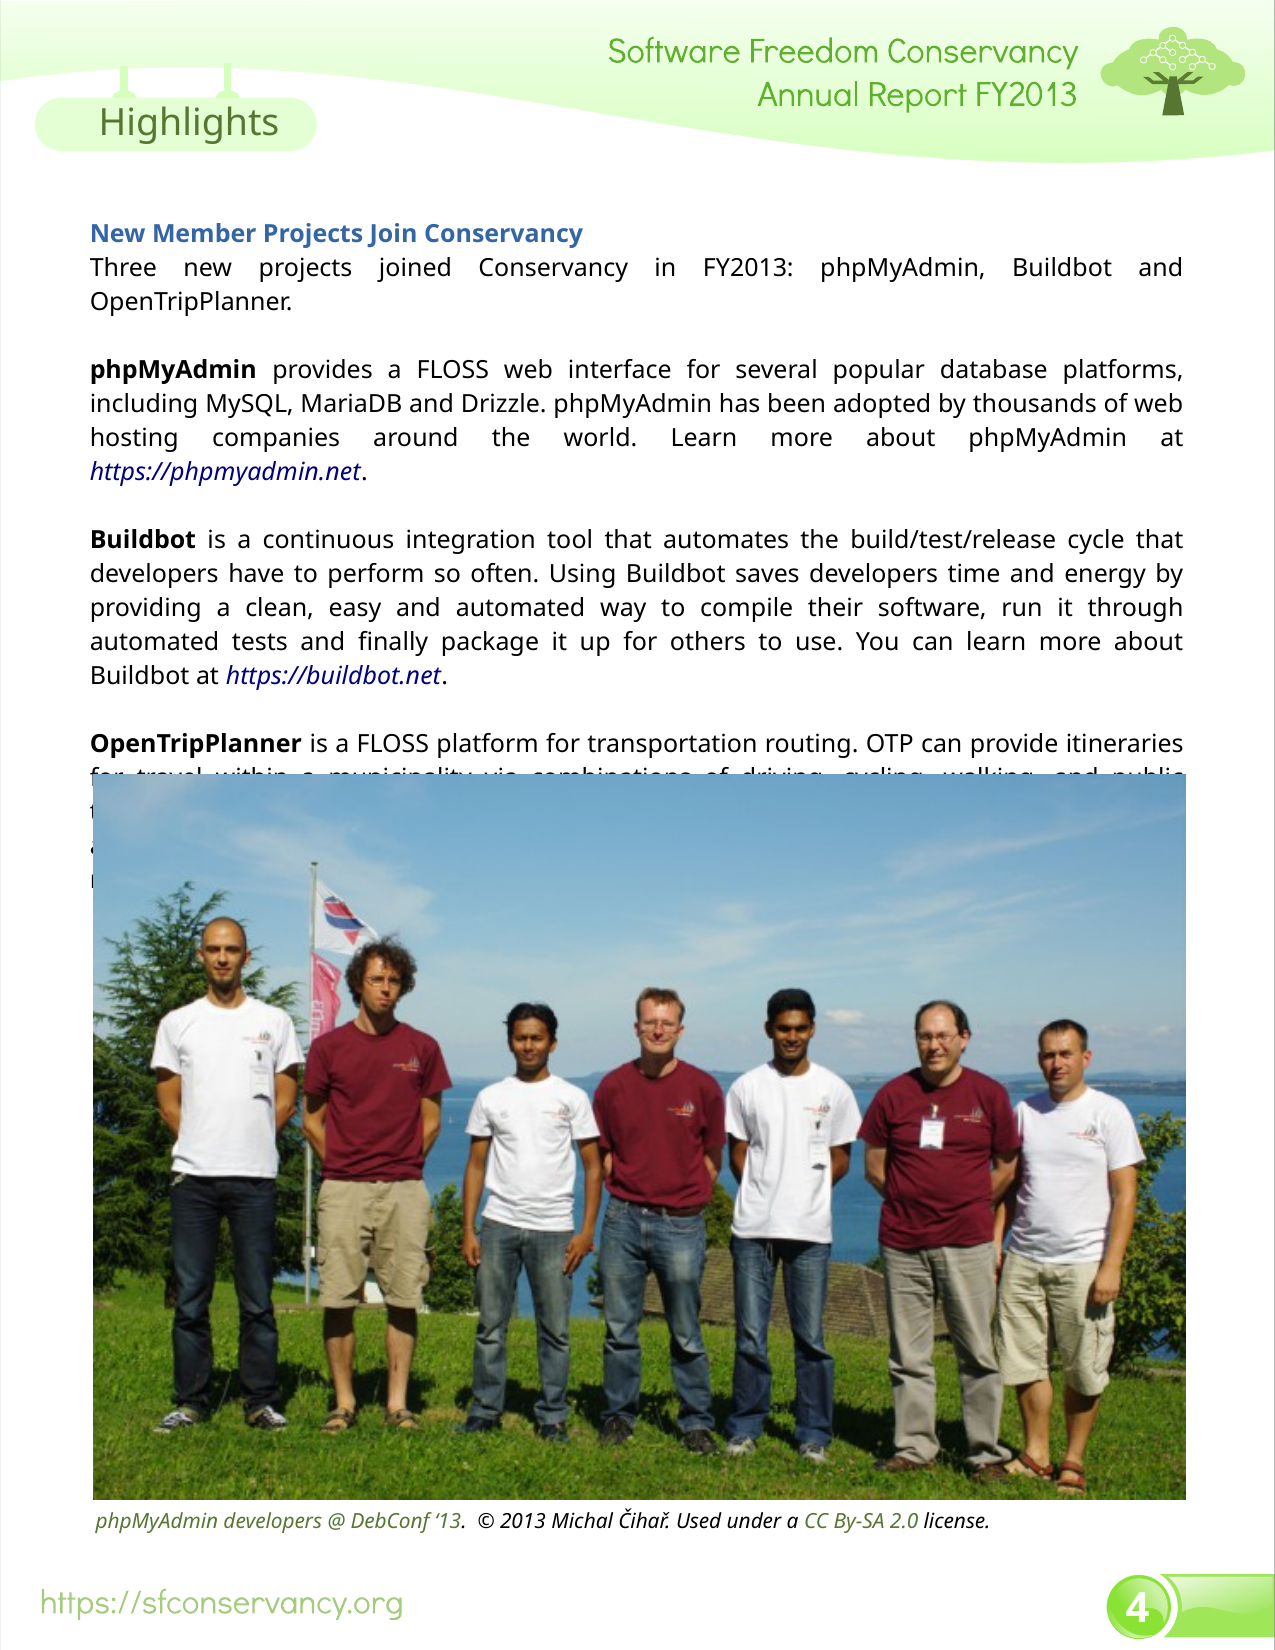

Highlights
New Member Projects Join Conservancy
Three new projects joined Conservancy in FY2013: phpMyAdmin, Buildbot and OpenTripPlanner.
phpMyAdmin provides a FLOSS web interface for several popular database platforms, including MySQL, MariaDB and Drizzle. phpMyAdmin has been adopted by thousands of web hosting companies around the world. Learn more about phpMyAdmin at https://phpmyadmin.net.
Buildbot is a continuous integration tool that automates the build/test/release cycle that developers have to perform so often. Using Buildbot saves developers time and energy by providing a clean, easy and automated way to compile their software, run it through automated tests and finally package it up for others to use. You can learn more about Buildbot at https://buildbot.net.
OpenTripPlanner is a FLOSS platform for transportation routing. OTP can provide itineraries for travel within a municipality via combinations of driving, cycling, walking, and public transit segments. It can even do large scale network analysis and prediction modeling, allowing for simulations which can be used for design or emergency preparedness. Learn more about OpenTripPlanner at http://opentripplanner.org.
phpMyAdmin developers @ DebConf ‘13. © 2013 Michal Čihař. Used under a CC By-SA 2.0 license.